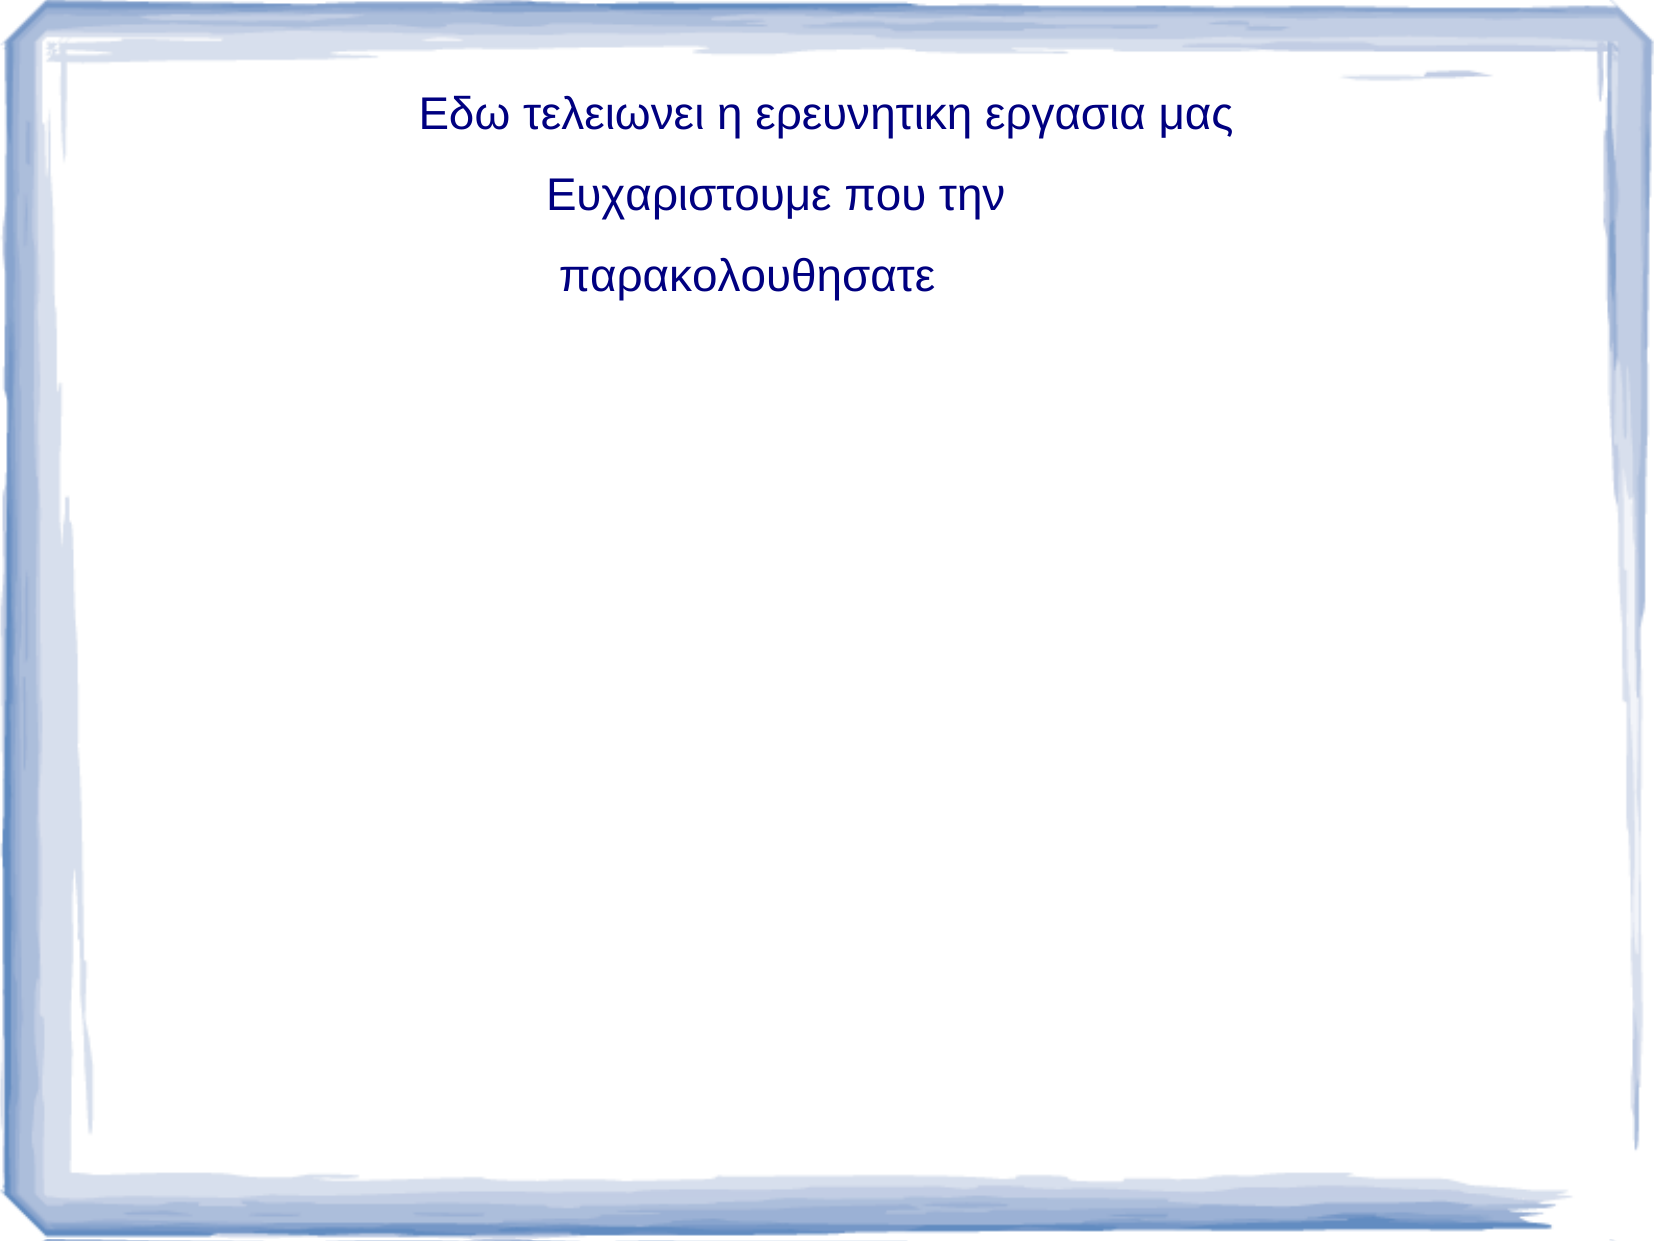

# Εδω τελειωνει η ερευνητικη εργασια μας
 Ευχαριστουμε που την
 παρακολουθησατε